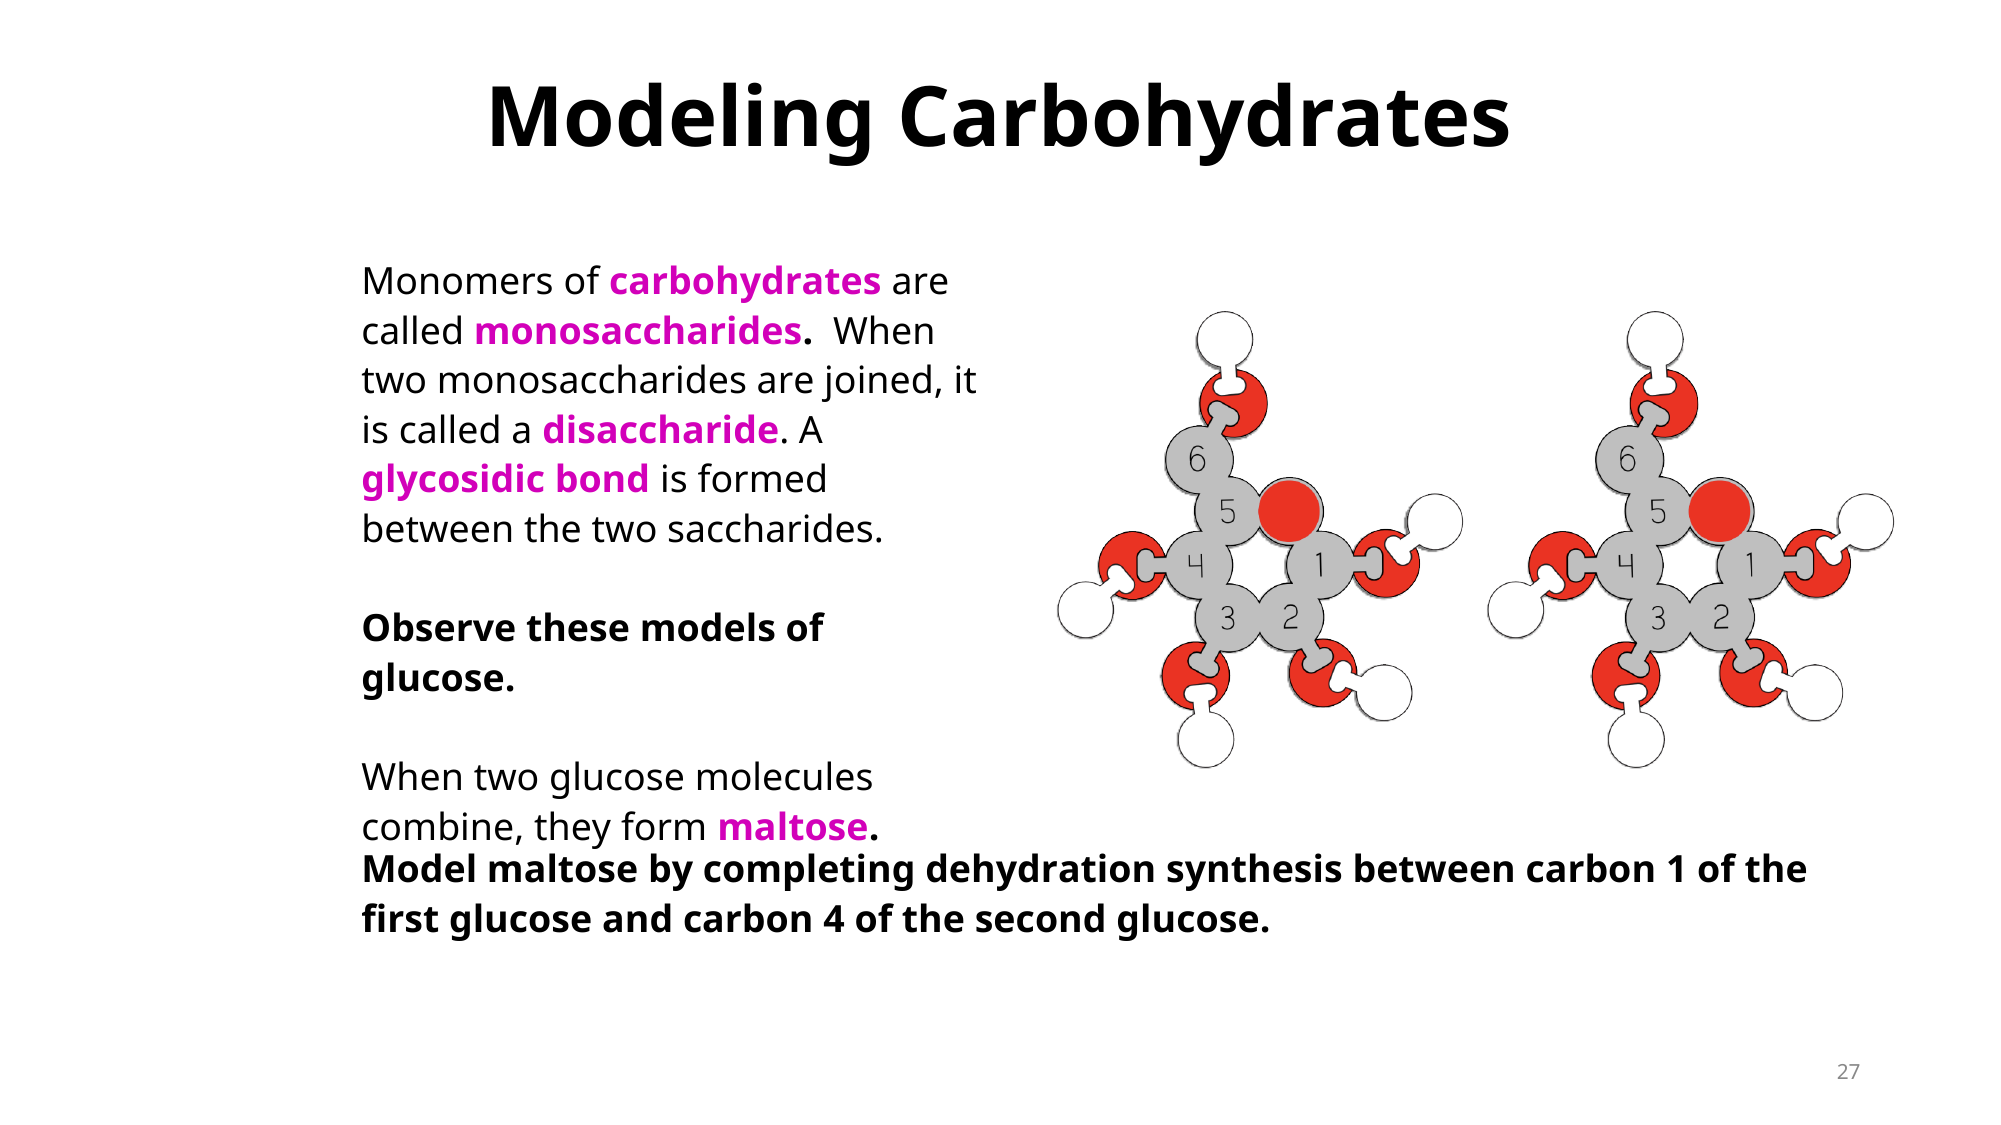

Modeling Carbohydrates
Monomers of carbohydrates are called monosaccharides. When two monosaccharides are joined, it is called a disaccharide. A glycosidic bond is formed between the two saccharides.
Observe these models of glucose.
When two glucose molecules combine, they form maltose.
Model maltose by completing dehydration synthesis between carbon 1 of the first glucose and carbon 4 of the second glucose.